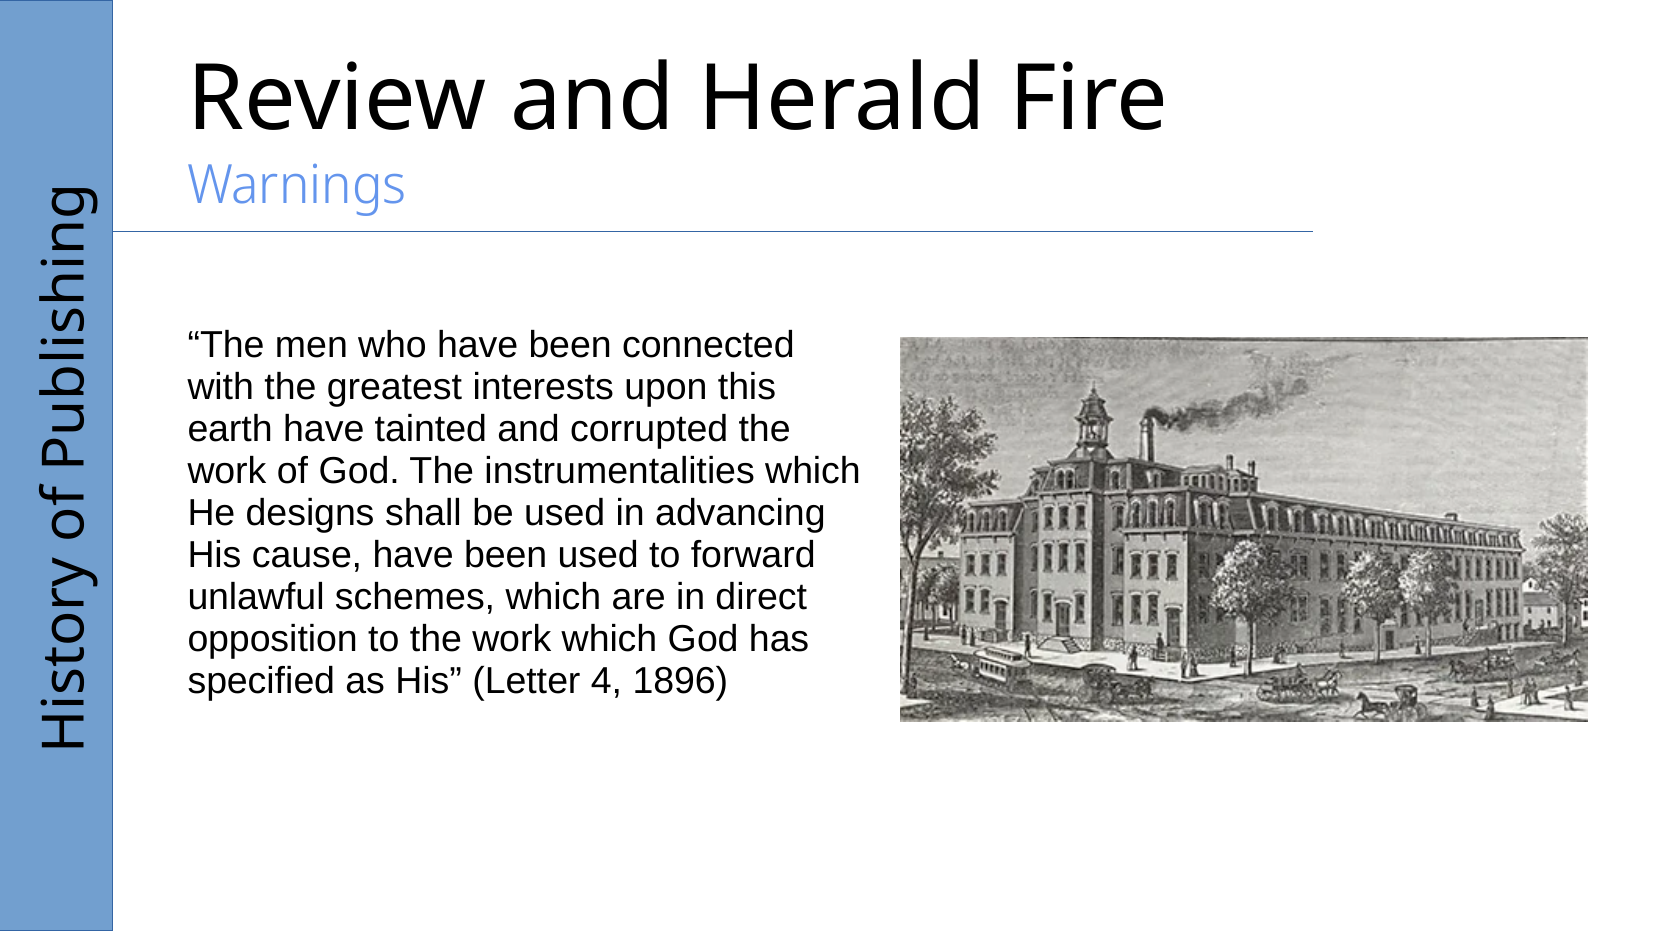

# Review and Herald Fire
Warnings
“The men who have been connected with the greatest interests upon this earth have tainted and corrupted the work of God. The instrumentalities which He designs shall be used in advancing His cause, have been used to forward unlawful schemes, which are in direct opposition to the work which God has specified as His” (Letter 4, 1896)
History of Publishing